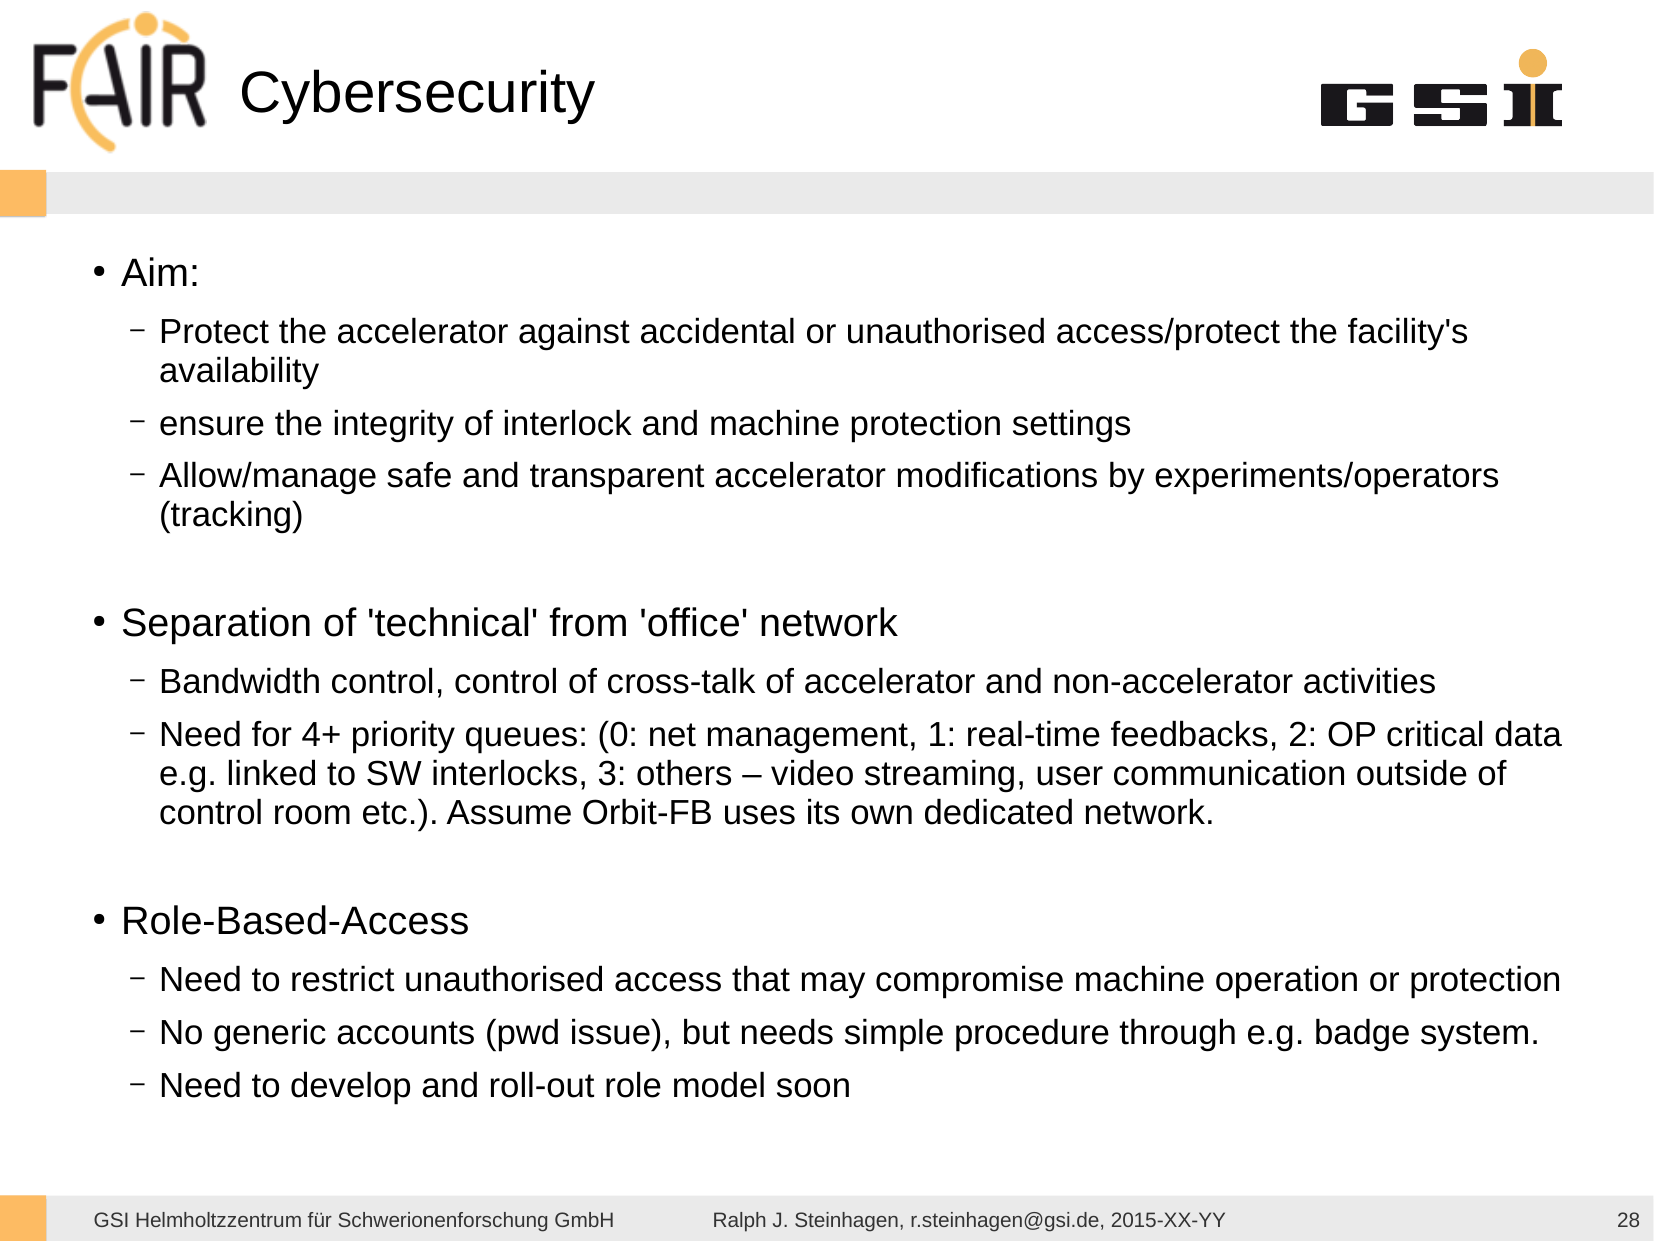

# Cybersecurity
Aim:
Protect the accelerator against accidental or unauthorised access/protect the facility's availability
ensure the integrity of interlock and machine protection settings
Allow/manage safe and transparent accelerator modifications by experiments/operators (tracking)
Separation of 'technical' from 'office' network
Bandwidth control, control of cross-talk of accelerator and non-accelerator activities
Need for 4+ priority queues: (0: net management, 1: real-time feedbacks, 2: OP critical data e.g. linked to SW interlocks, 3: others – video streaming, user communication outside of control room etc.). Assume Orbit-FB uses its own dedicated network.
Role-Based-Access
Need to restrict unauthorised access that may compromise machine operation or protection
No generic accounts (pwd issue), but needs simple procedure through e.g. badge system.
Need to develop and roll-out role model soon